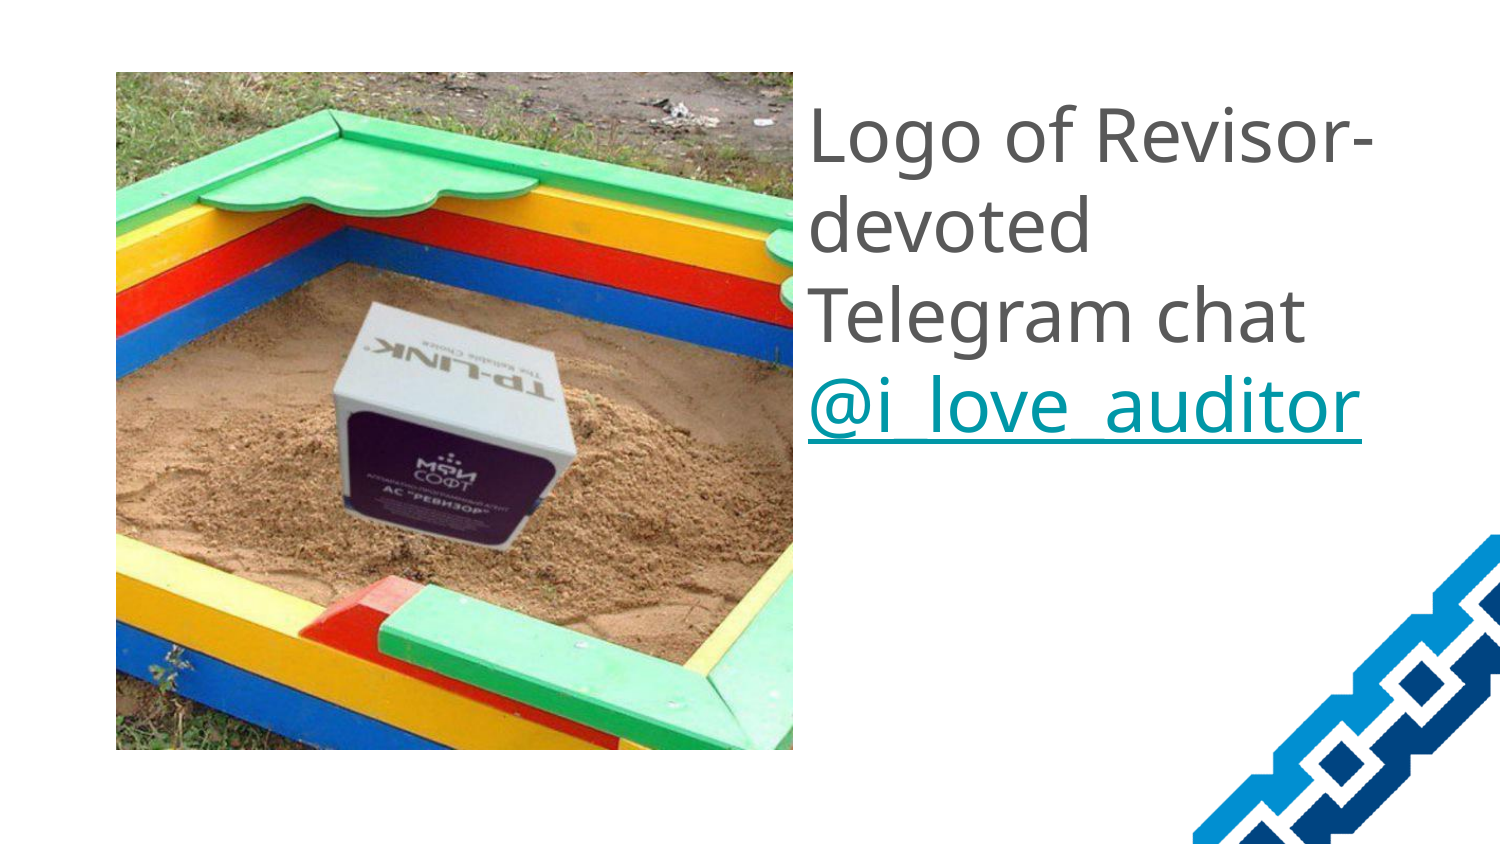

# Logo of Revisor-devoted Telegram chat @i_love_auditor